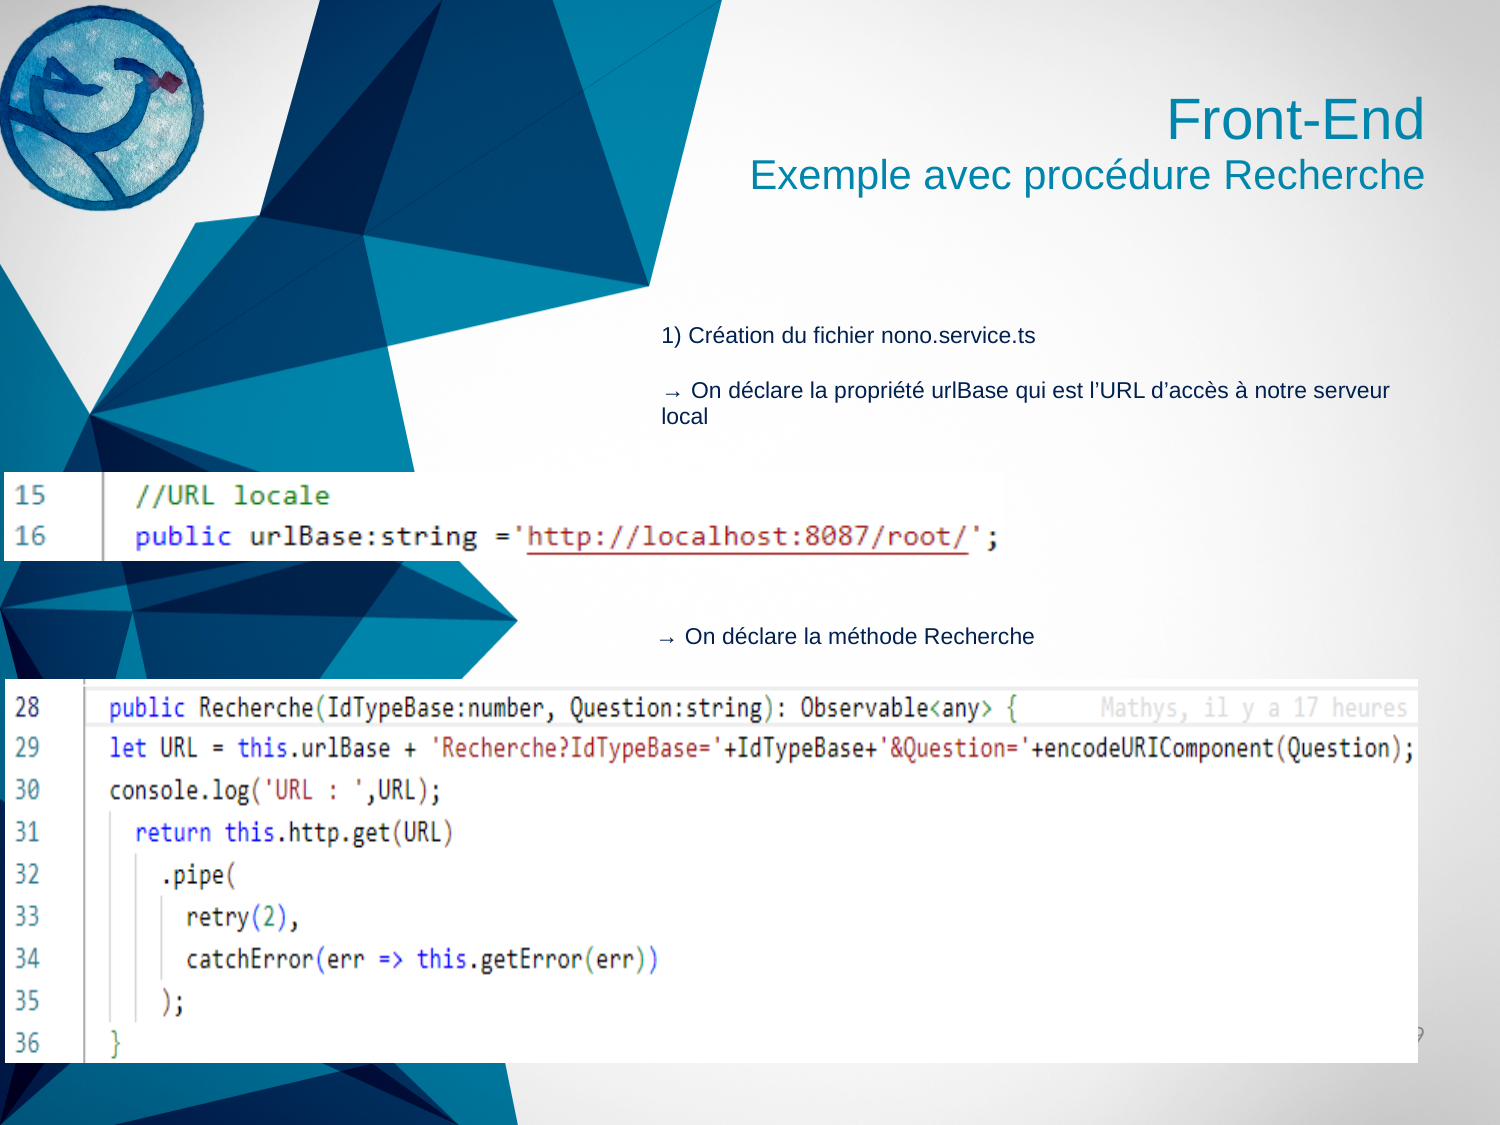

Front-End
Exemple avec procédure Recherche
# 1) Création du fichier nono.service.ts
→ On déclare la propriété urlBase qui est l’URL d’accès à notre serveur local
 → On déclare la méthode Recherche
YOUR FOOTER HERE
9